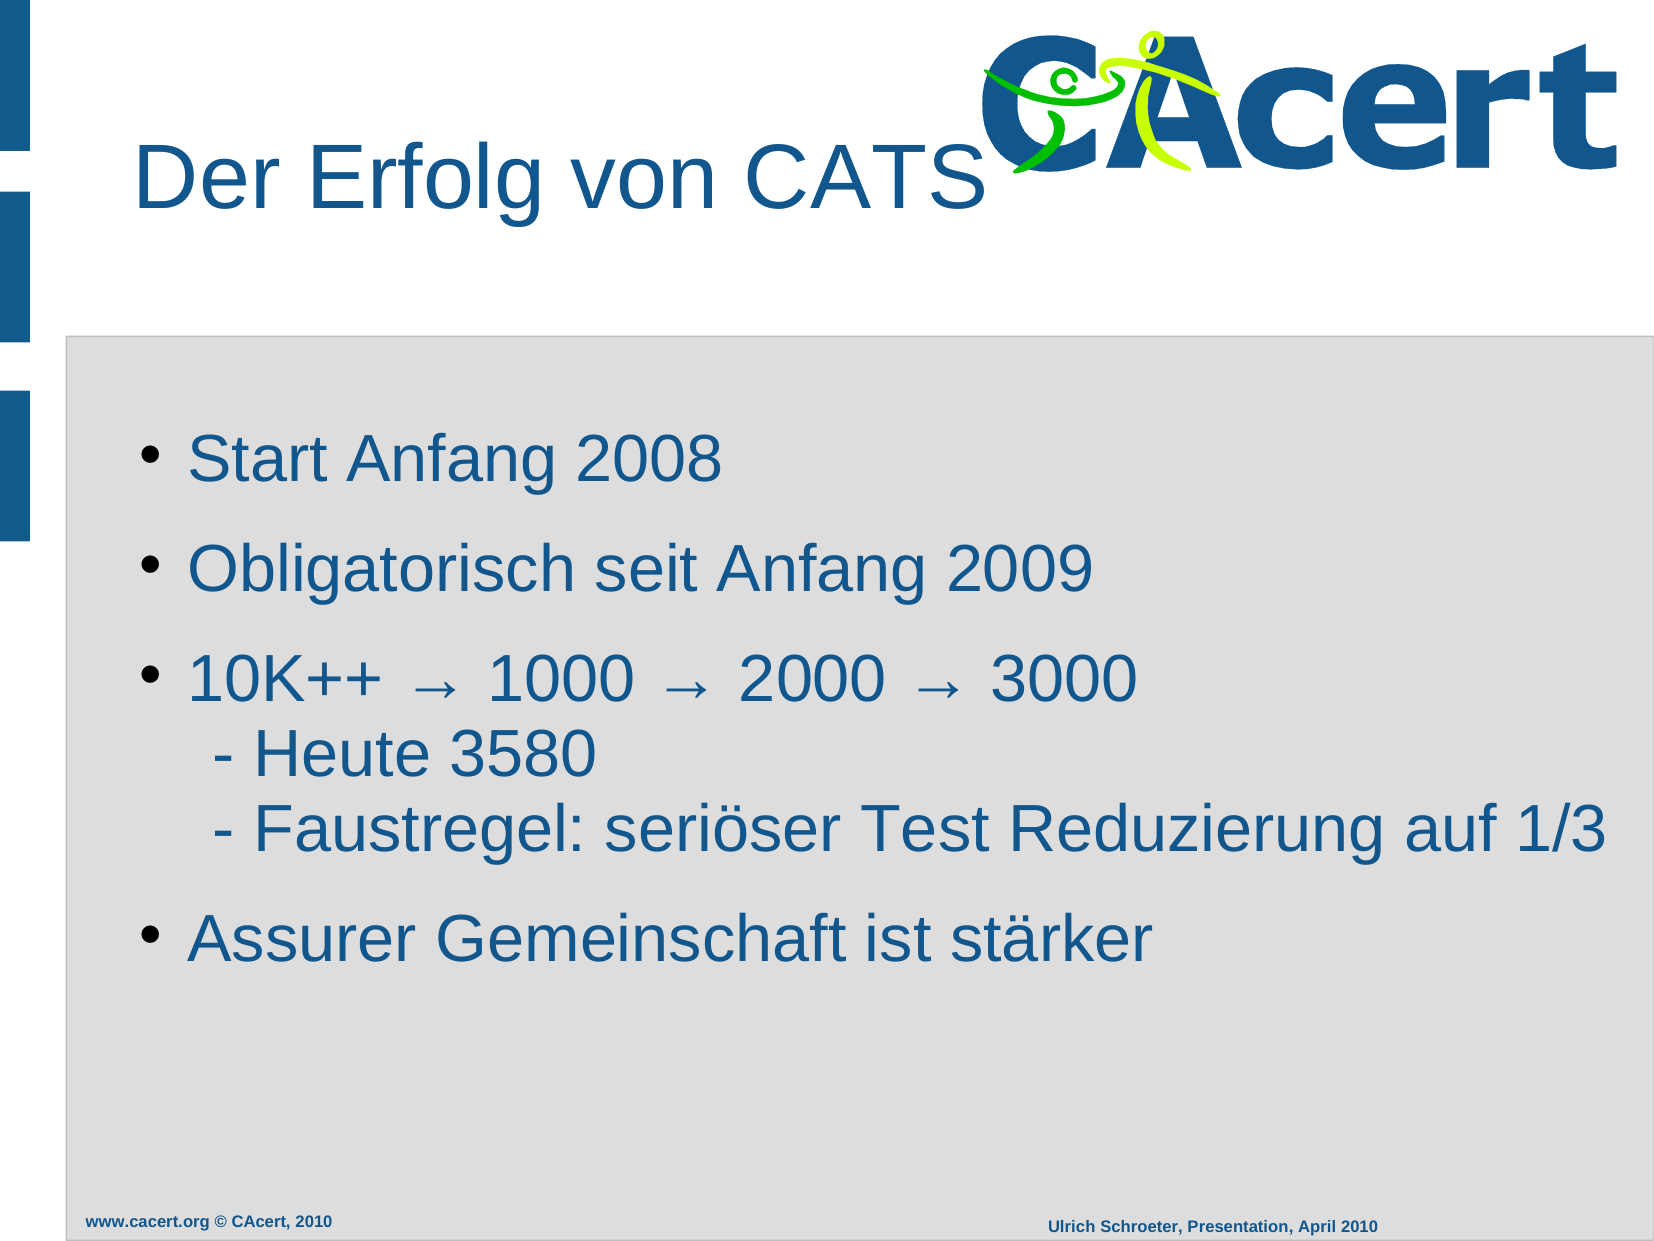

Der Erfolg von CATS
 Start Anfang 2008
 Obligatorisch seit Anfang 2009
 10K++ → 1000 → 2000 → 3000
 - Heute 3580
 - Faustregel: seriöser Test Reduzierung auf 1/3
 Assurer Gemeinschaft ist stärker